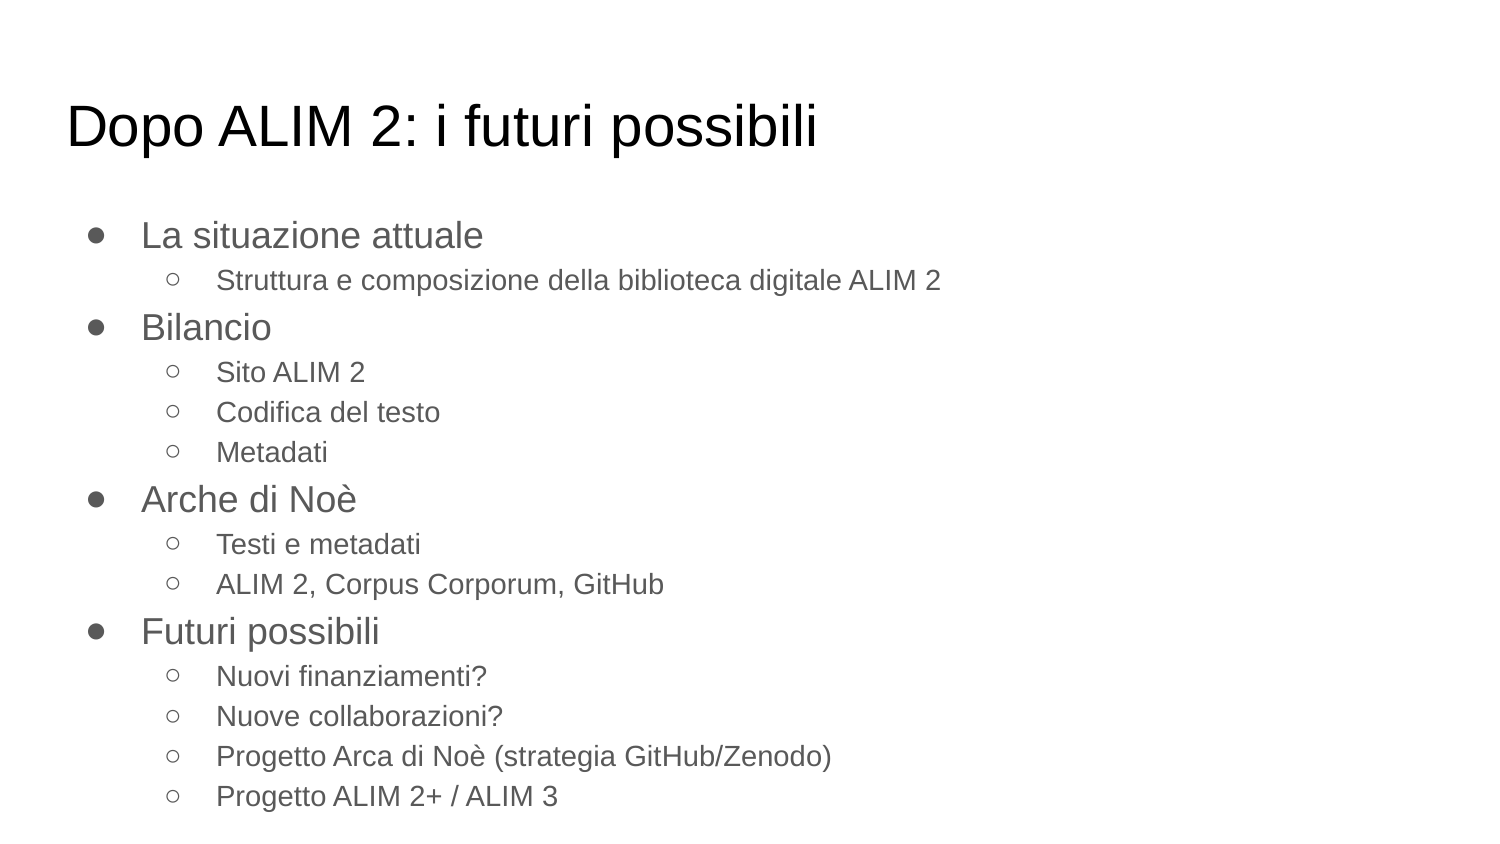

# Dopo ALIM 2: i futuri possibili
La situazione attuale
Struttura e composizione della biblioteca digitale ALIM 2
Bilancio
Sito ALIM 2
Codifica del testo
Metadati
Arche di Noè
Testi e metadati
ALIM 2, Corpus Corporum, GitHub
Futuri possibili
Nuovi finanziamenti?
Nuove collaborazioni?
Progetto Arca di Noè (strategia GitHub/Zenodo)
Progetto ALIM 2+ / ALIM 3